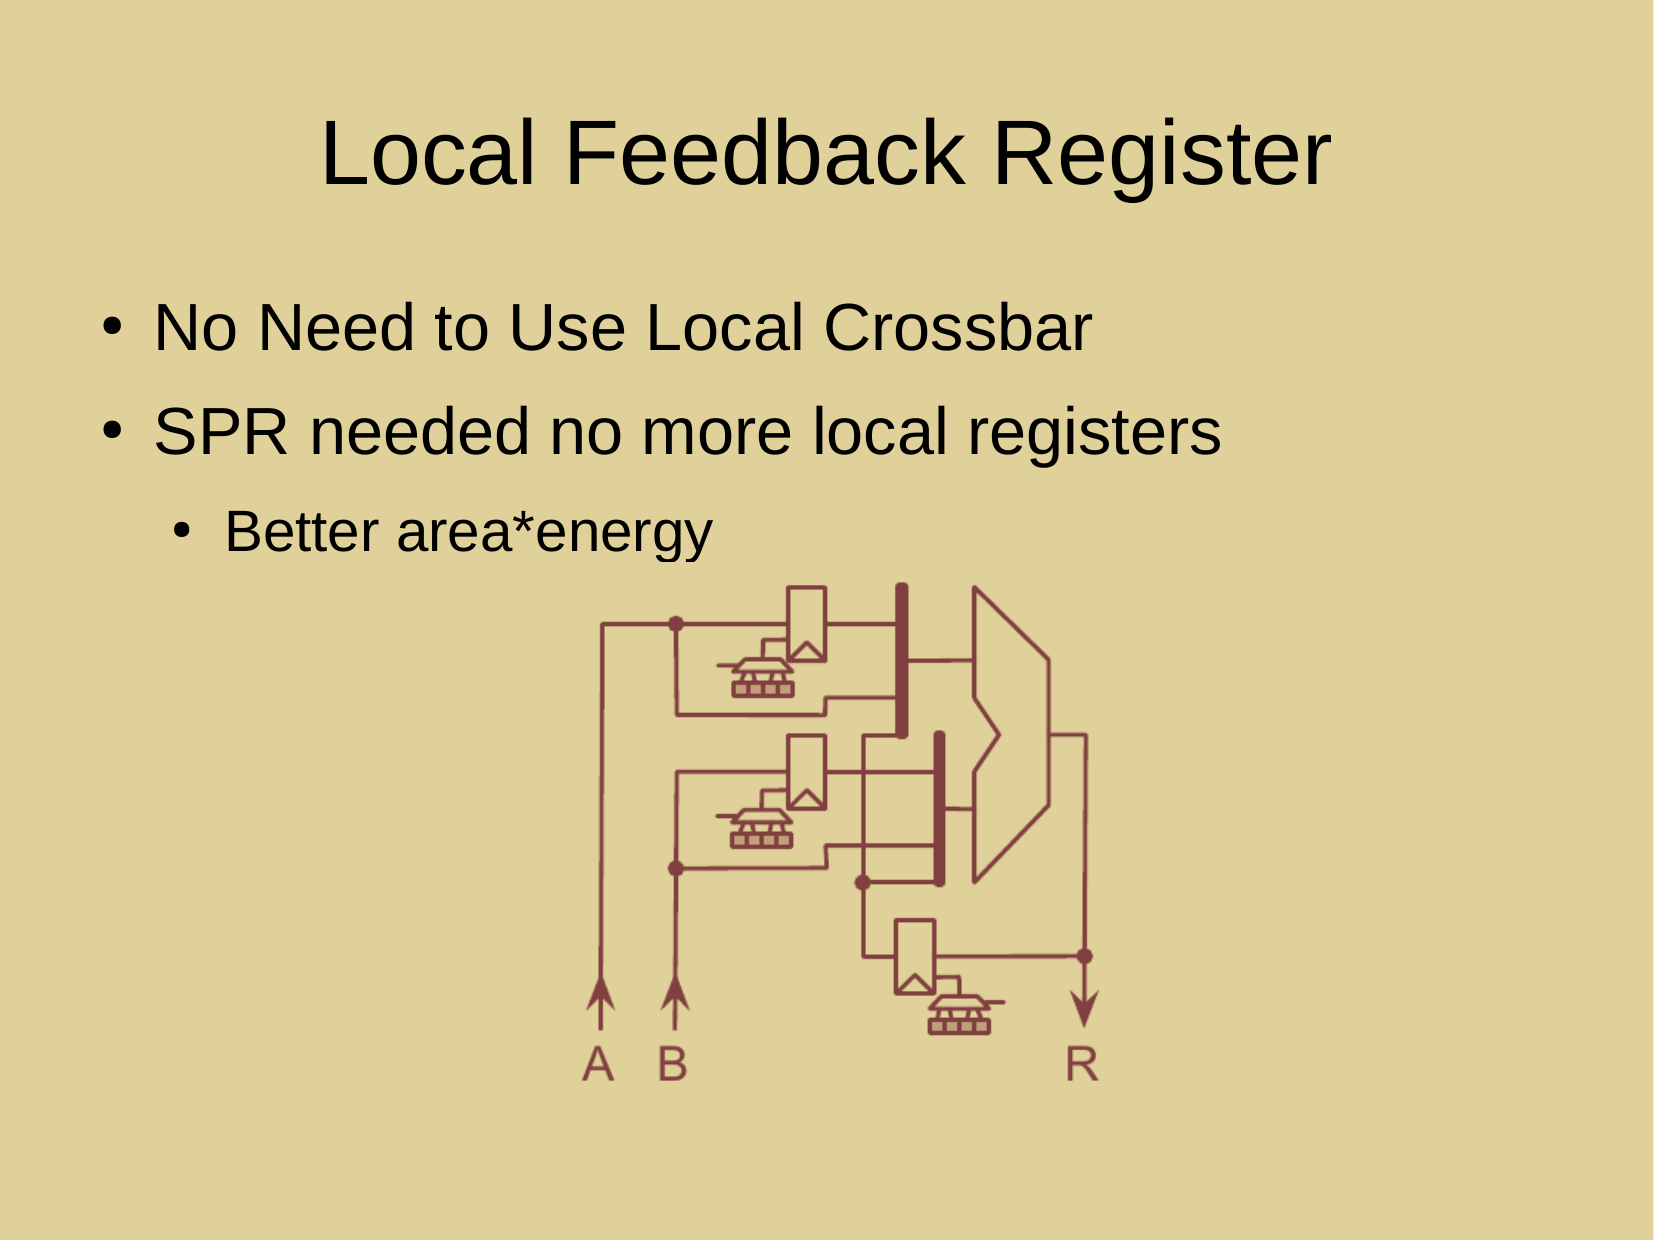

# Local Feedback Register
No Need to Use Local Crossbar
SPR needed no more local registers
Better area*energy